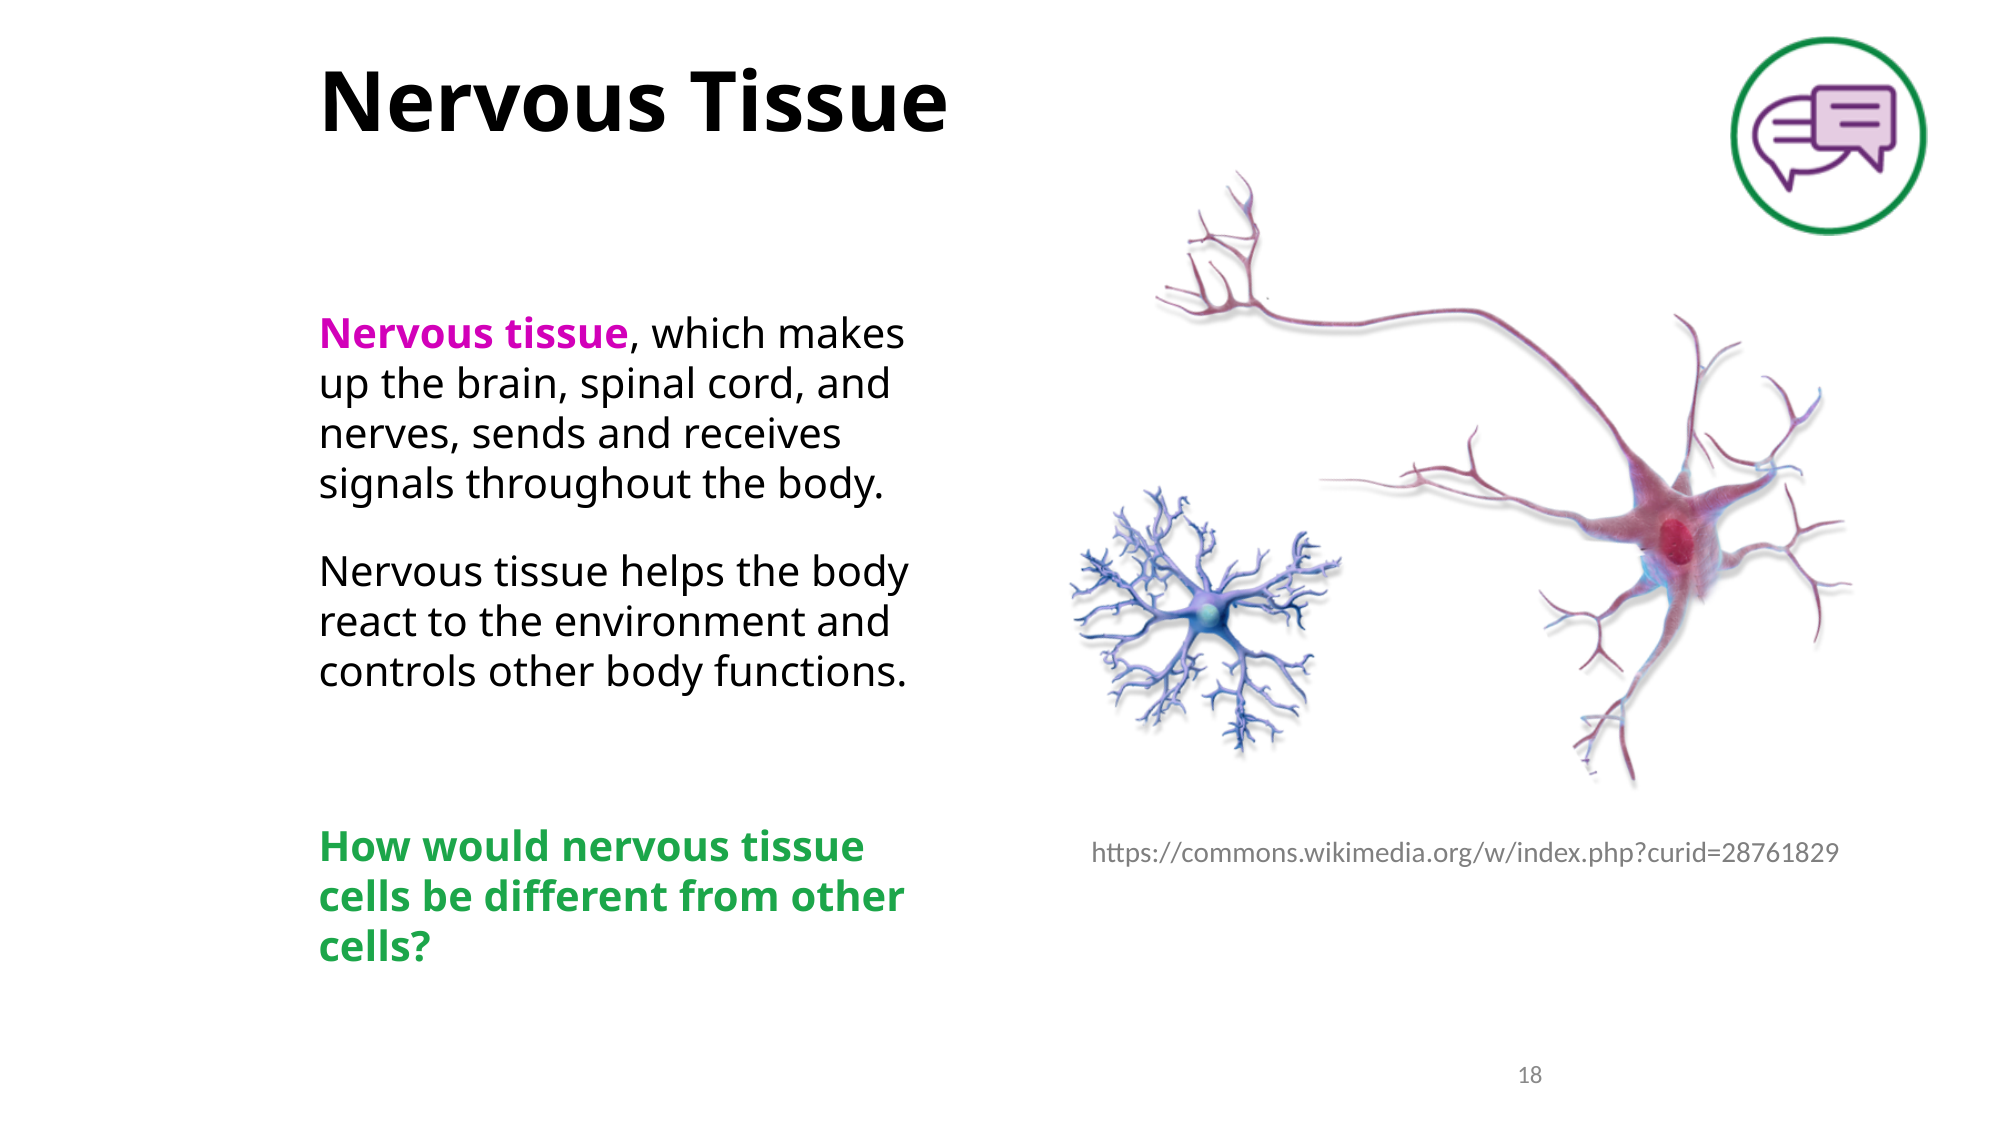

Nervous Tissue
Nervous tissue, which makes up the brain, spinal cord, and nerves, sends and receives signals throughout the body.
Nervous tissue helps the body react to the environment and controls other body functions.
How would nervous tissue cells be different from other cells?
https://commons.wikimedia.org/w/index.php?curid=28761829